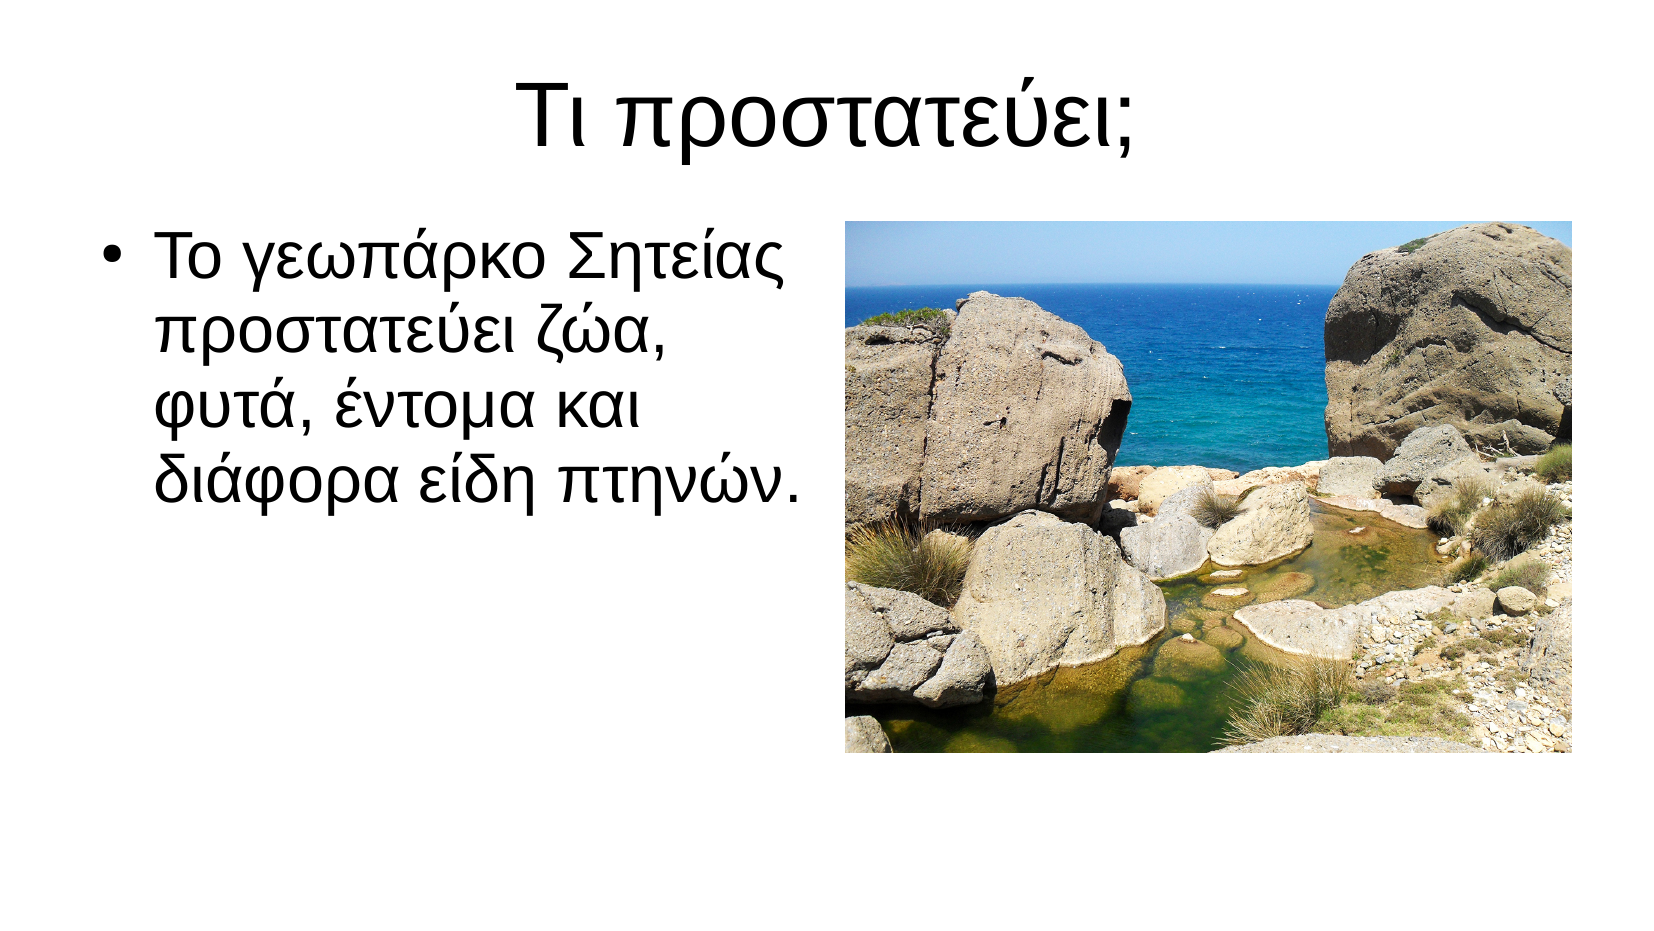

# Τι προστατεύει;
Το γεωπάρκο Σητείας προστατεύει ζώα, φυτά, έντομα και διάφορα είδη πτηνών.